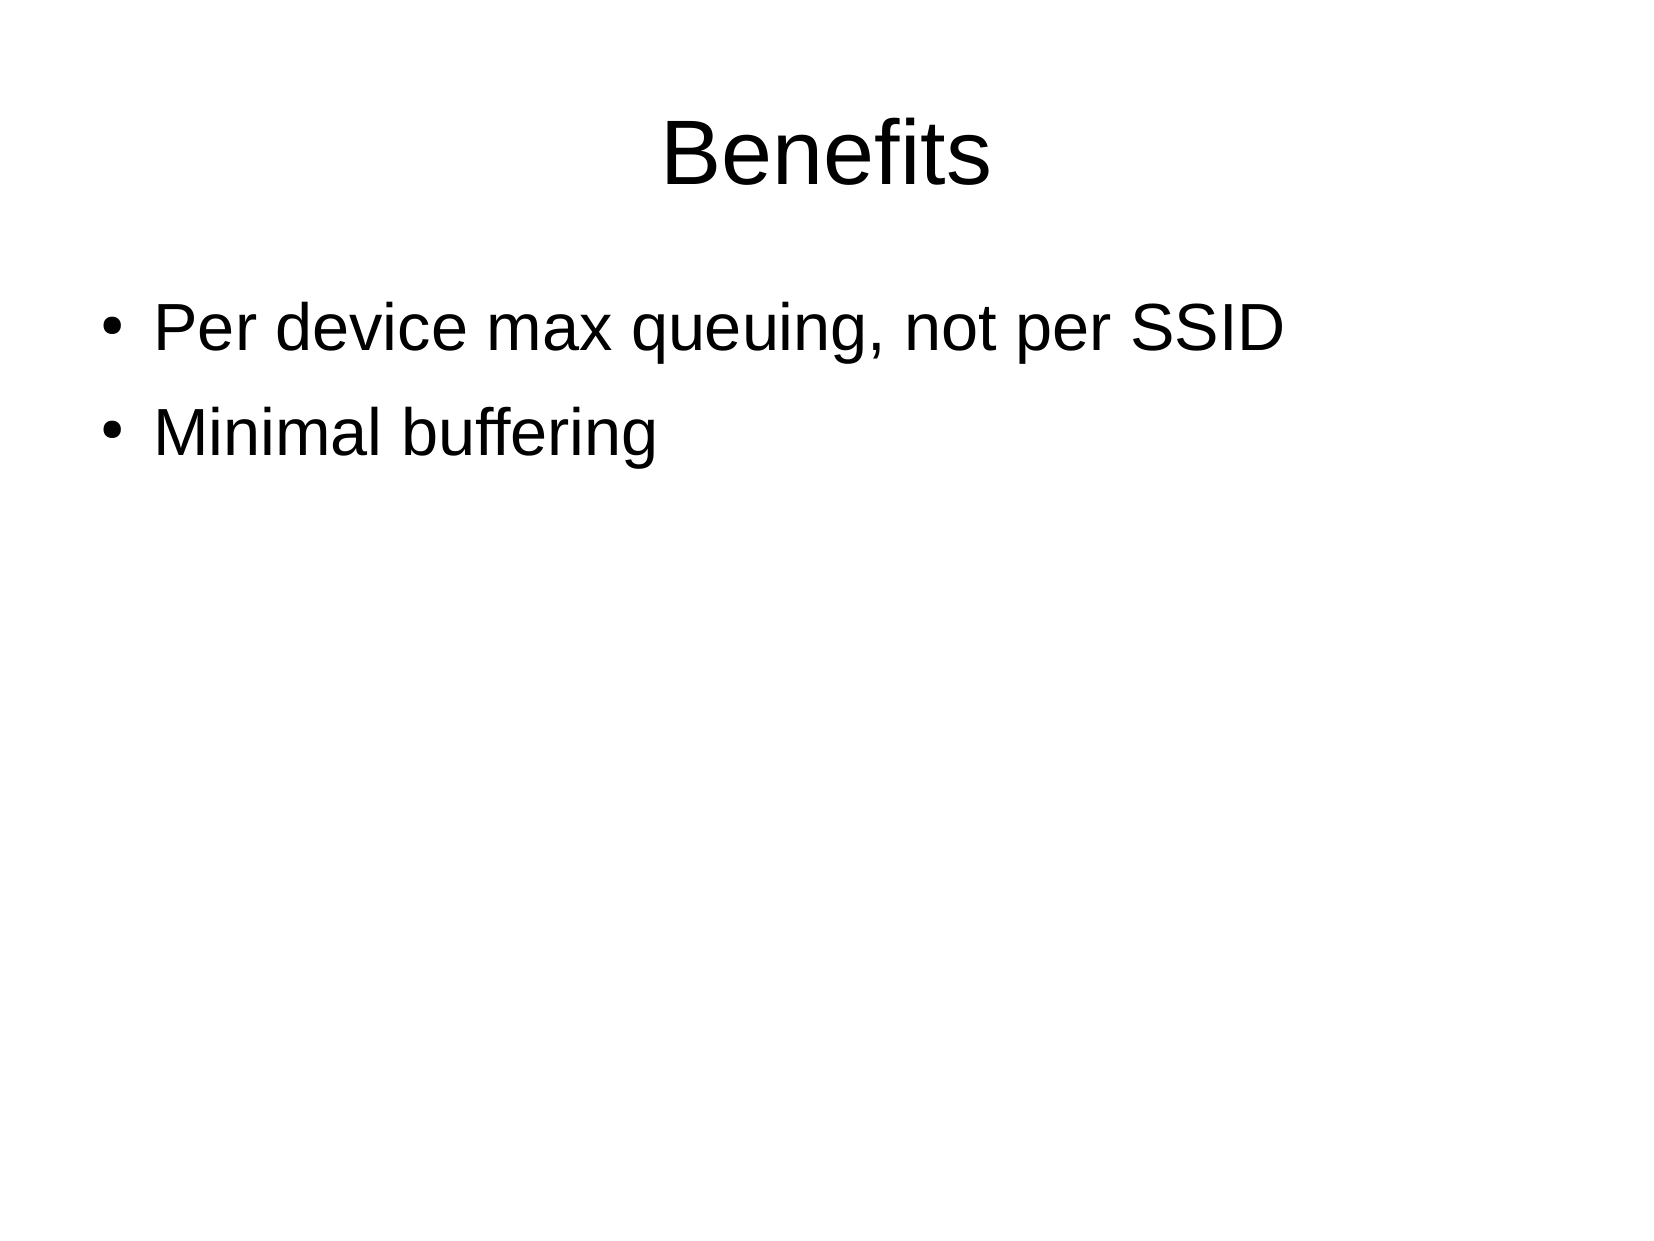

# Benefits
Per device max queuing, not per SSID
Minimal buffering